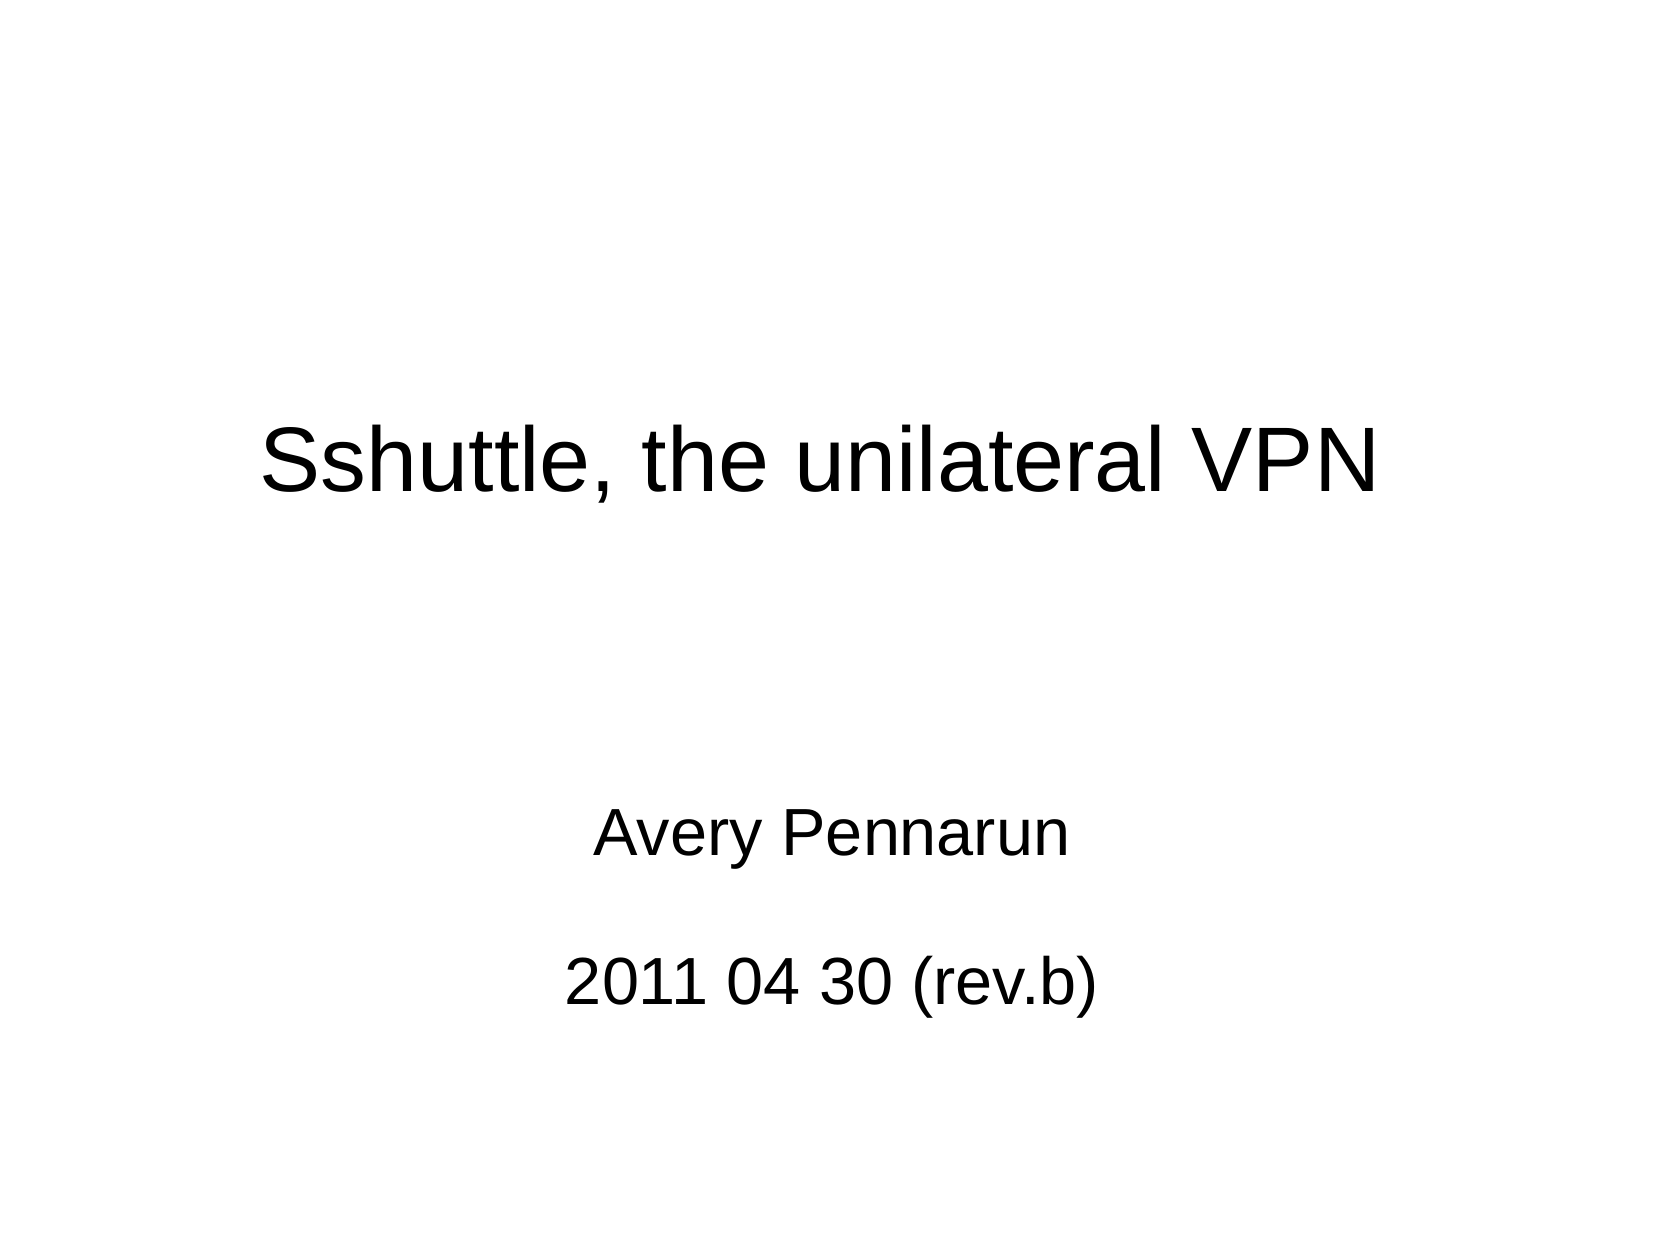

# Sshuttle, the unilateral VPN
Avery Pennarun
2011 04 30 (rev.b)